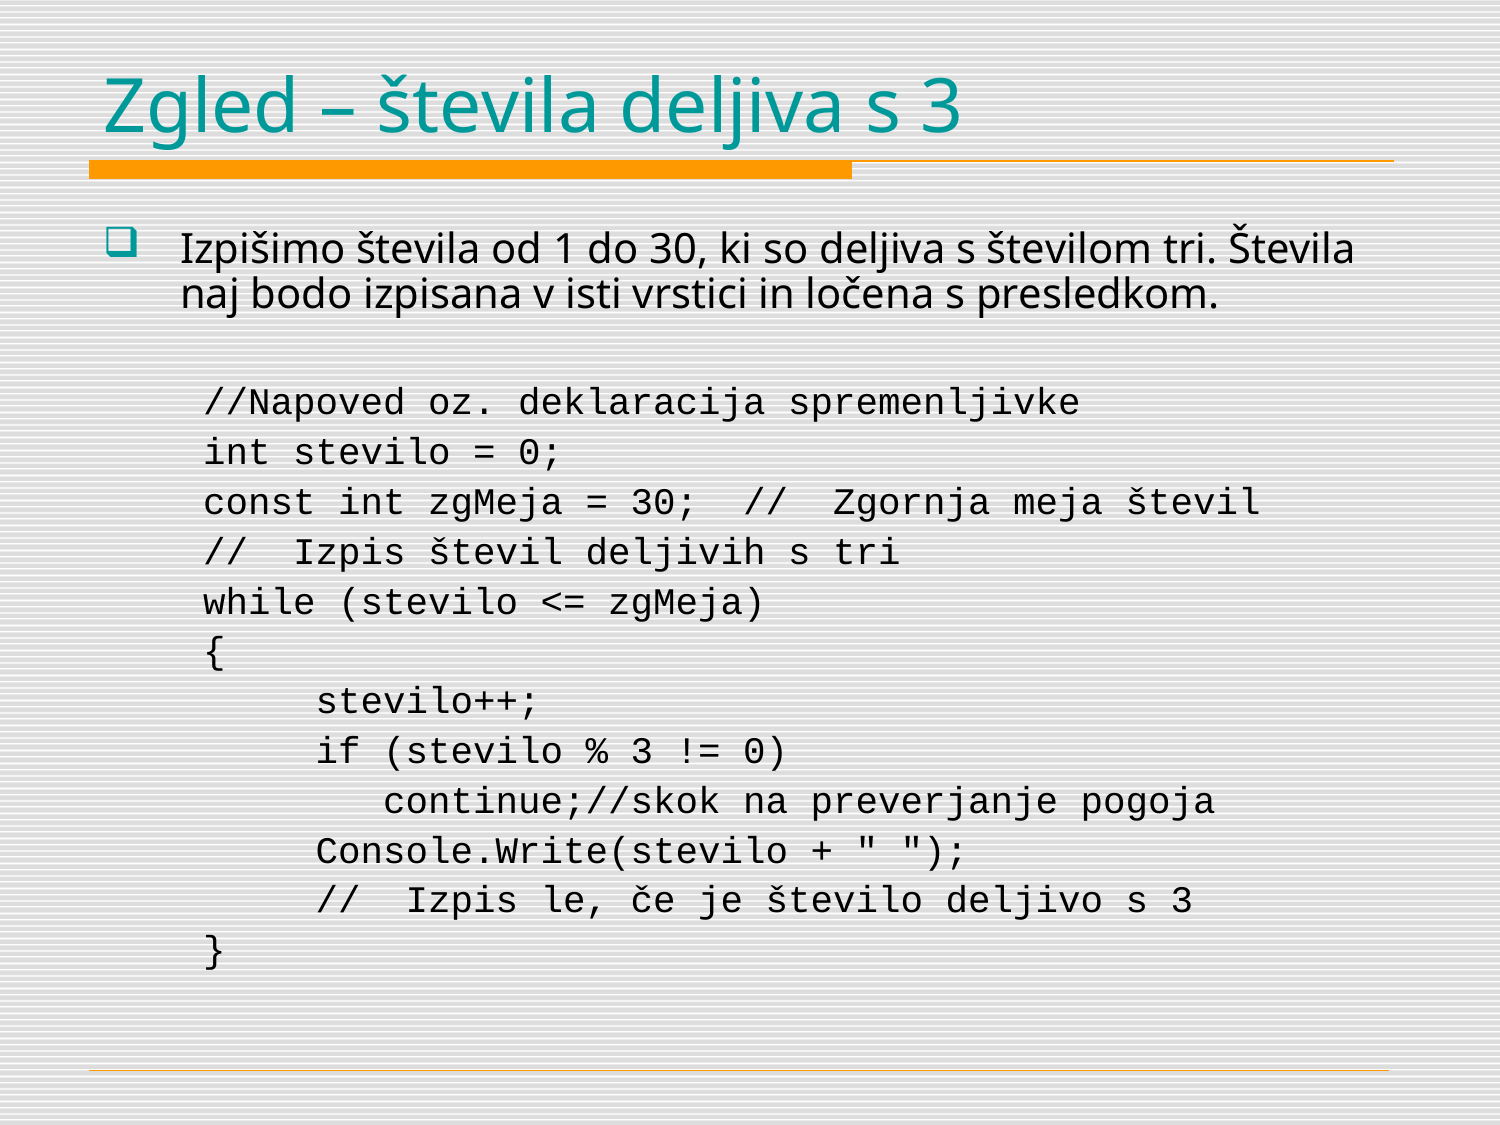

# Zgled – števila deljiva s 3
Izpišimo števila od 1 do 30, ki so deljiva s številom tri. Števila naj bodo izpisana v isti vrstici in ločena s presledkom.
 //Napoved oz. deklaracija spremenljivke
 int stevilo = 0;
 const int zgMeja = 30; // Zgornja meja števil
 // Izpis števil deljivih s tri
 while (stevilo <= zgMeja)
 {
 stevilo++;
 if (stevilo % 3 != 0)
 continue;//skok na preverjanje pogoja
 Console.Write(stevilo + " ");
 // Izpis le, če je število deljivo s 3
 }